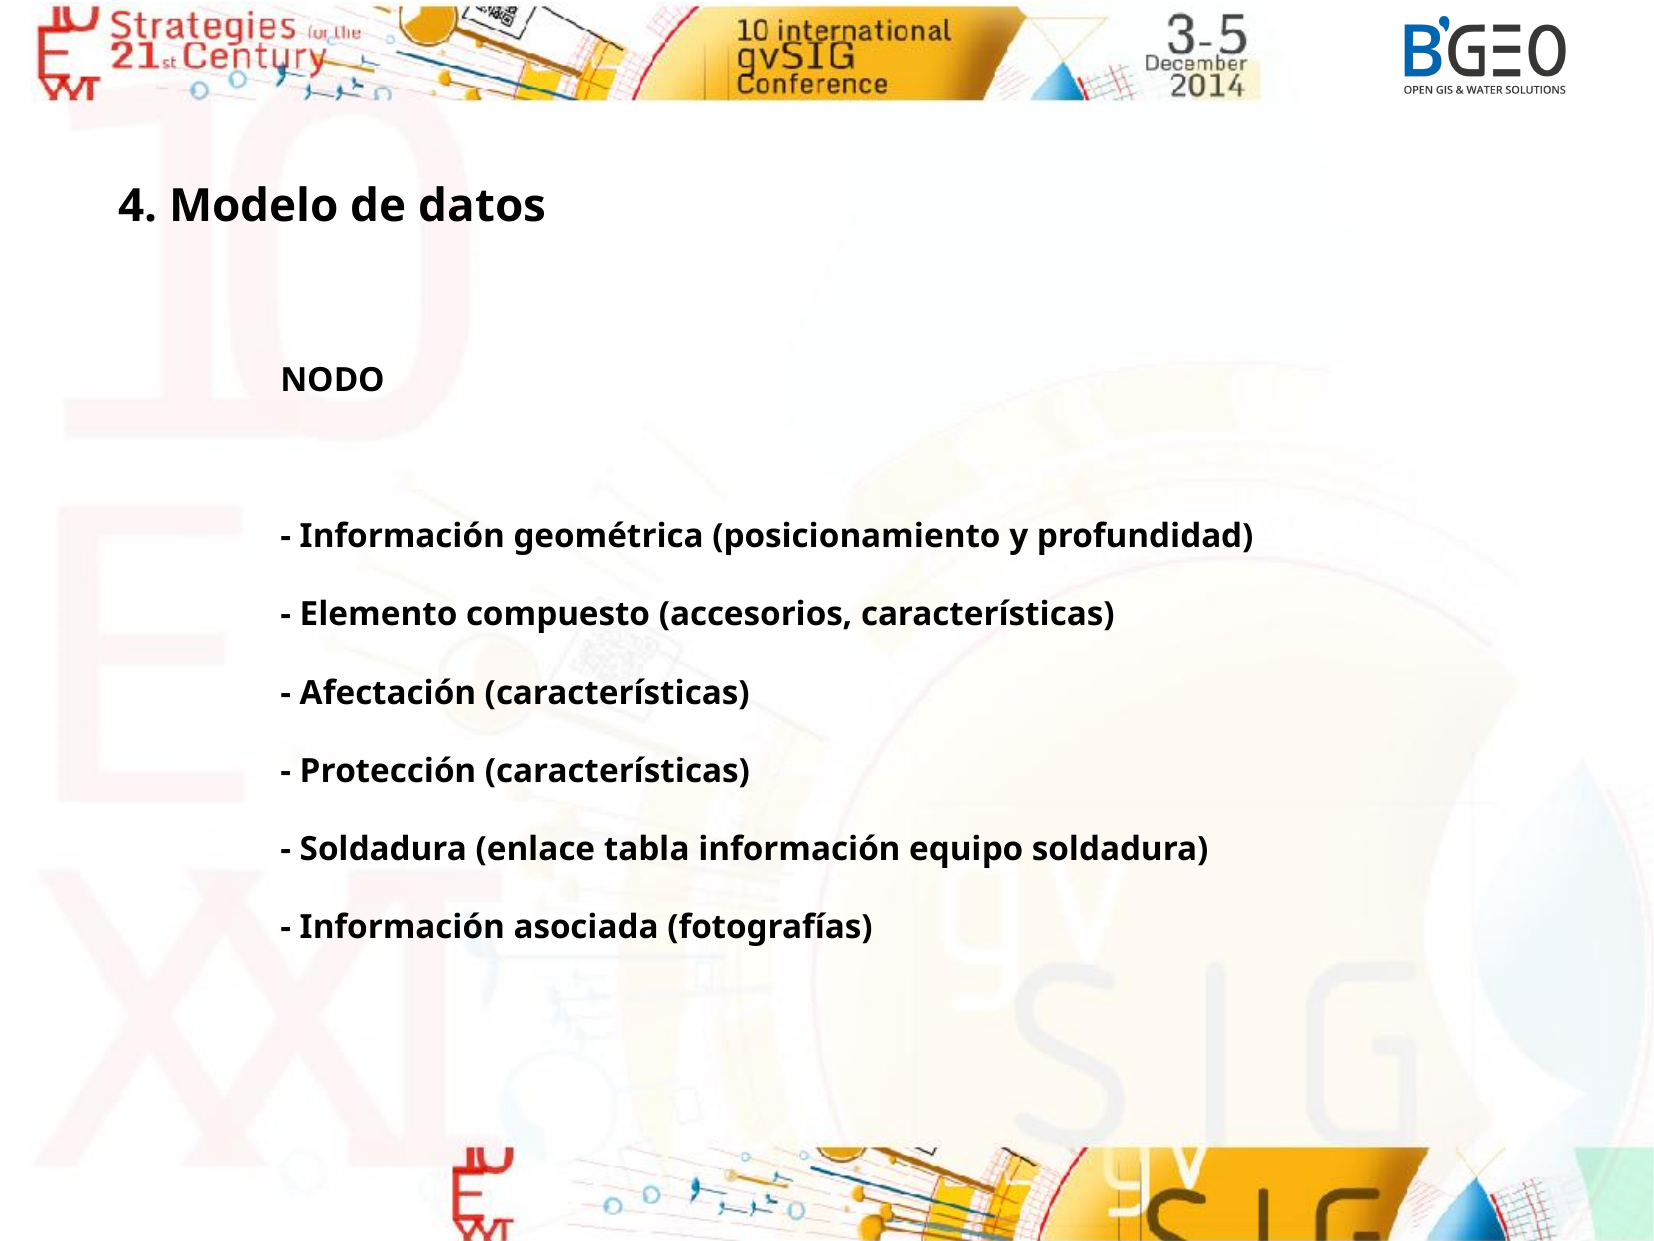

4. Modelo de datos
	NODO
	- Información geométrica (posicionamiento y profundidad)
	- Elemento compuesto (accesorios, características)
	- Afectación (características)
	- Protección (características)
	- Soldadura (enlace tabla información equipo soldadura)
	- Información asociada (fotografías)